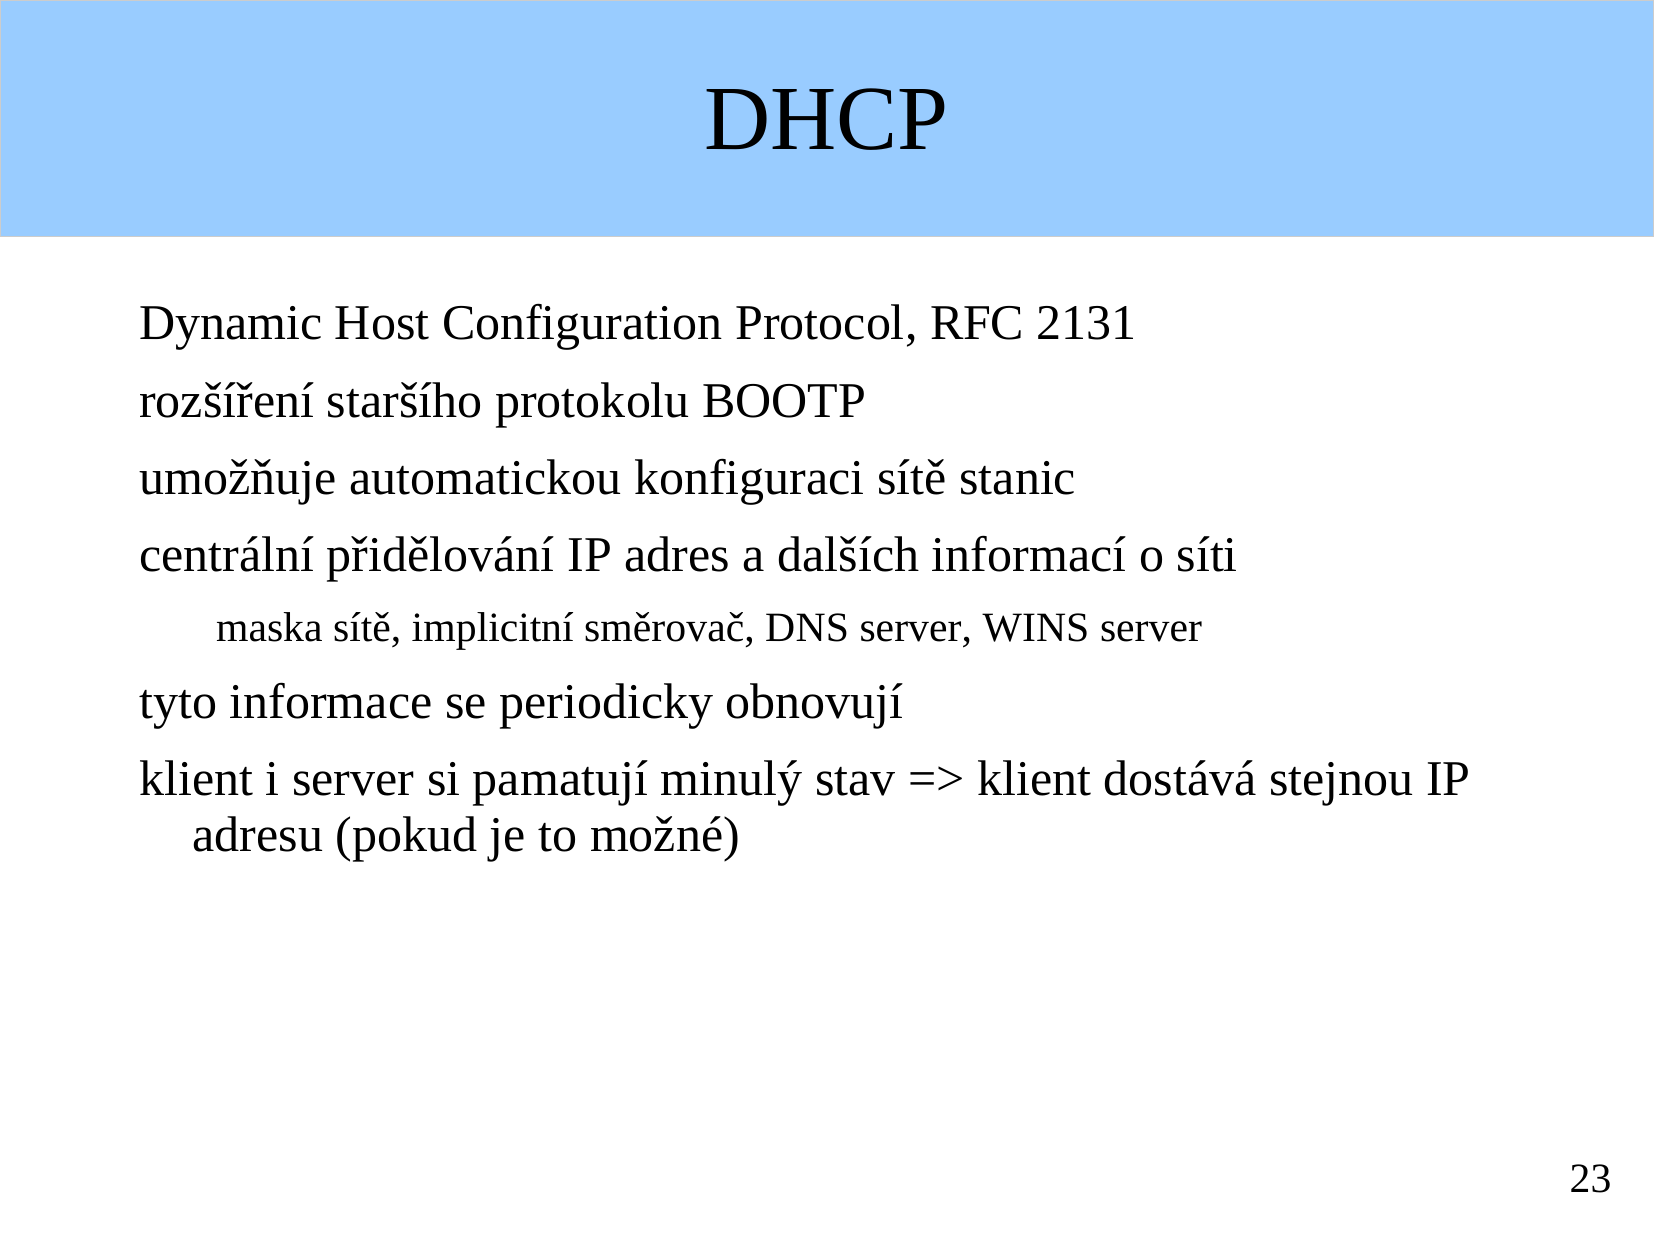

# DHCP
Dynamic Host Configuration Protocol, RFC 2131
rozšíření staršího protokolu BOOTP
umožňuje automatickou konfiguraci sítě stanic
centrální přidělování IP adres a dalších informací o síti
maska sítě, implicitní směrovač, DNS server, WINS server
tyto informace se periodicky obnovují
klient i server si pamatují minulý stav => klient dostává stejnou IP adresu (pokud je to možné)